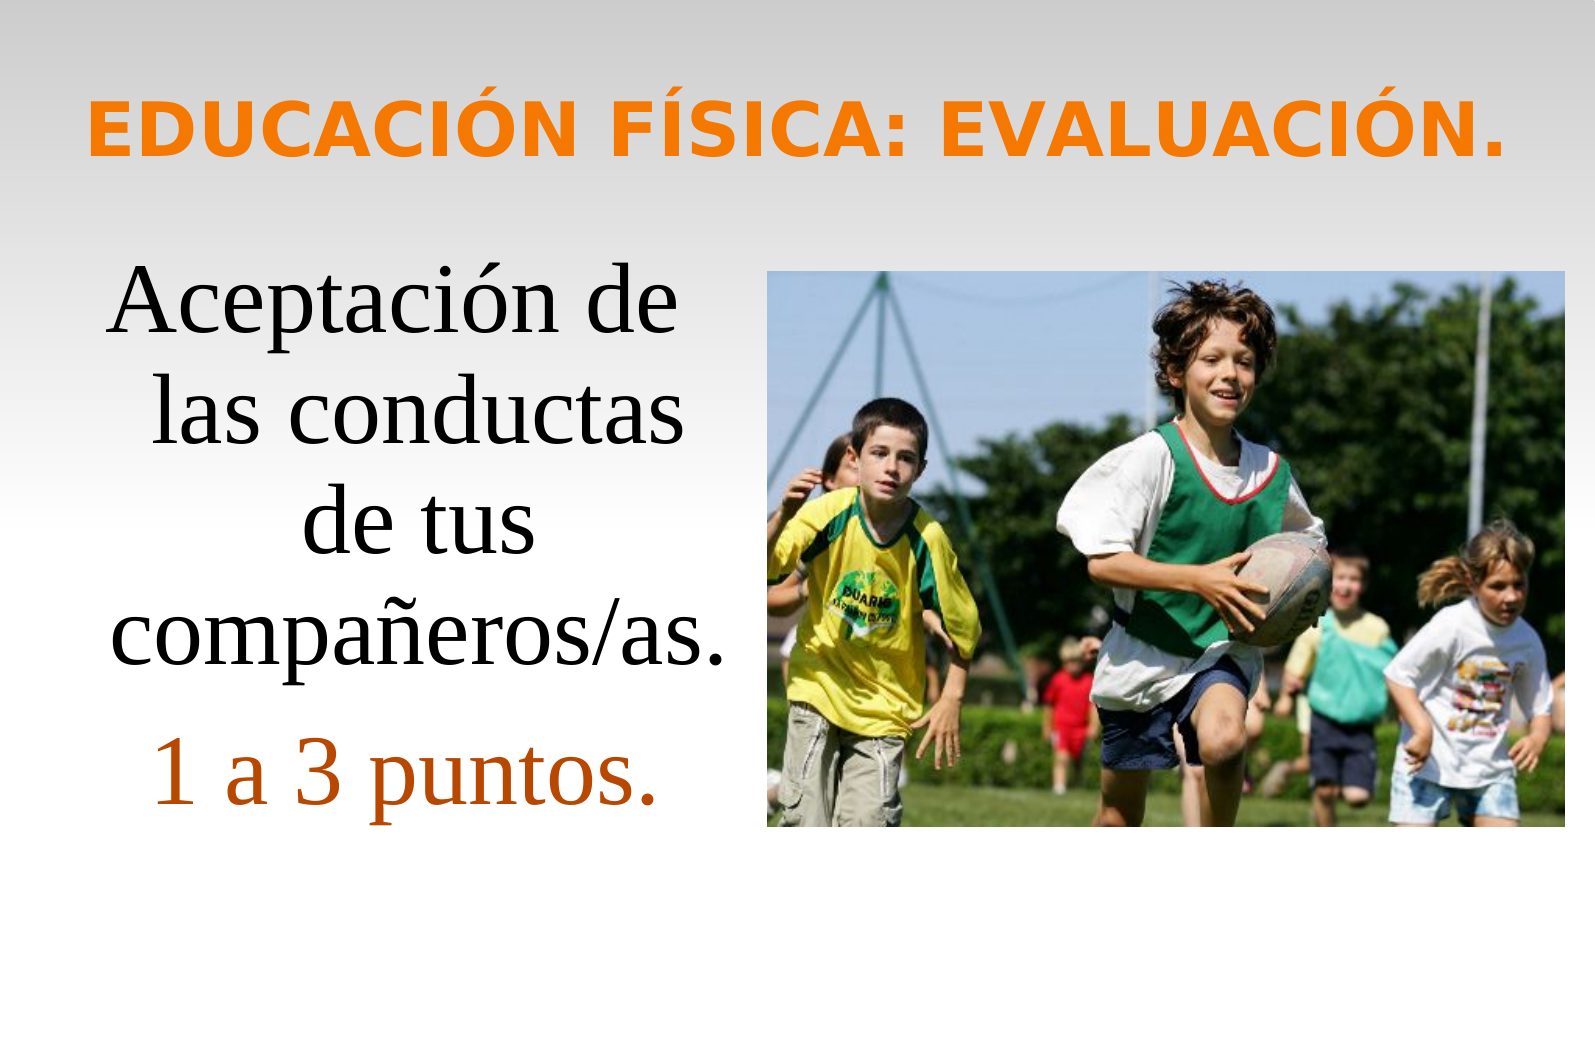

# EDUCACIÓN FÍSICA: EVALUACIÓN.
Aceptación de las conductas de tus compañeros/as.
 1 a 3 puntos.